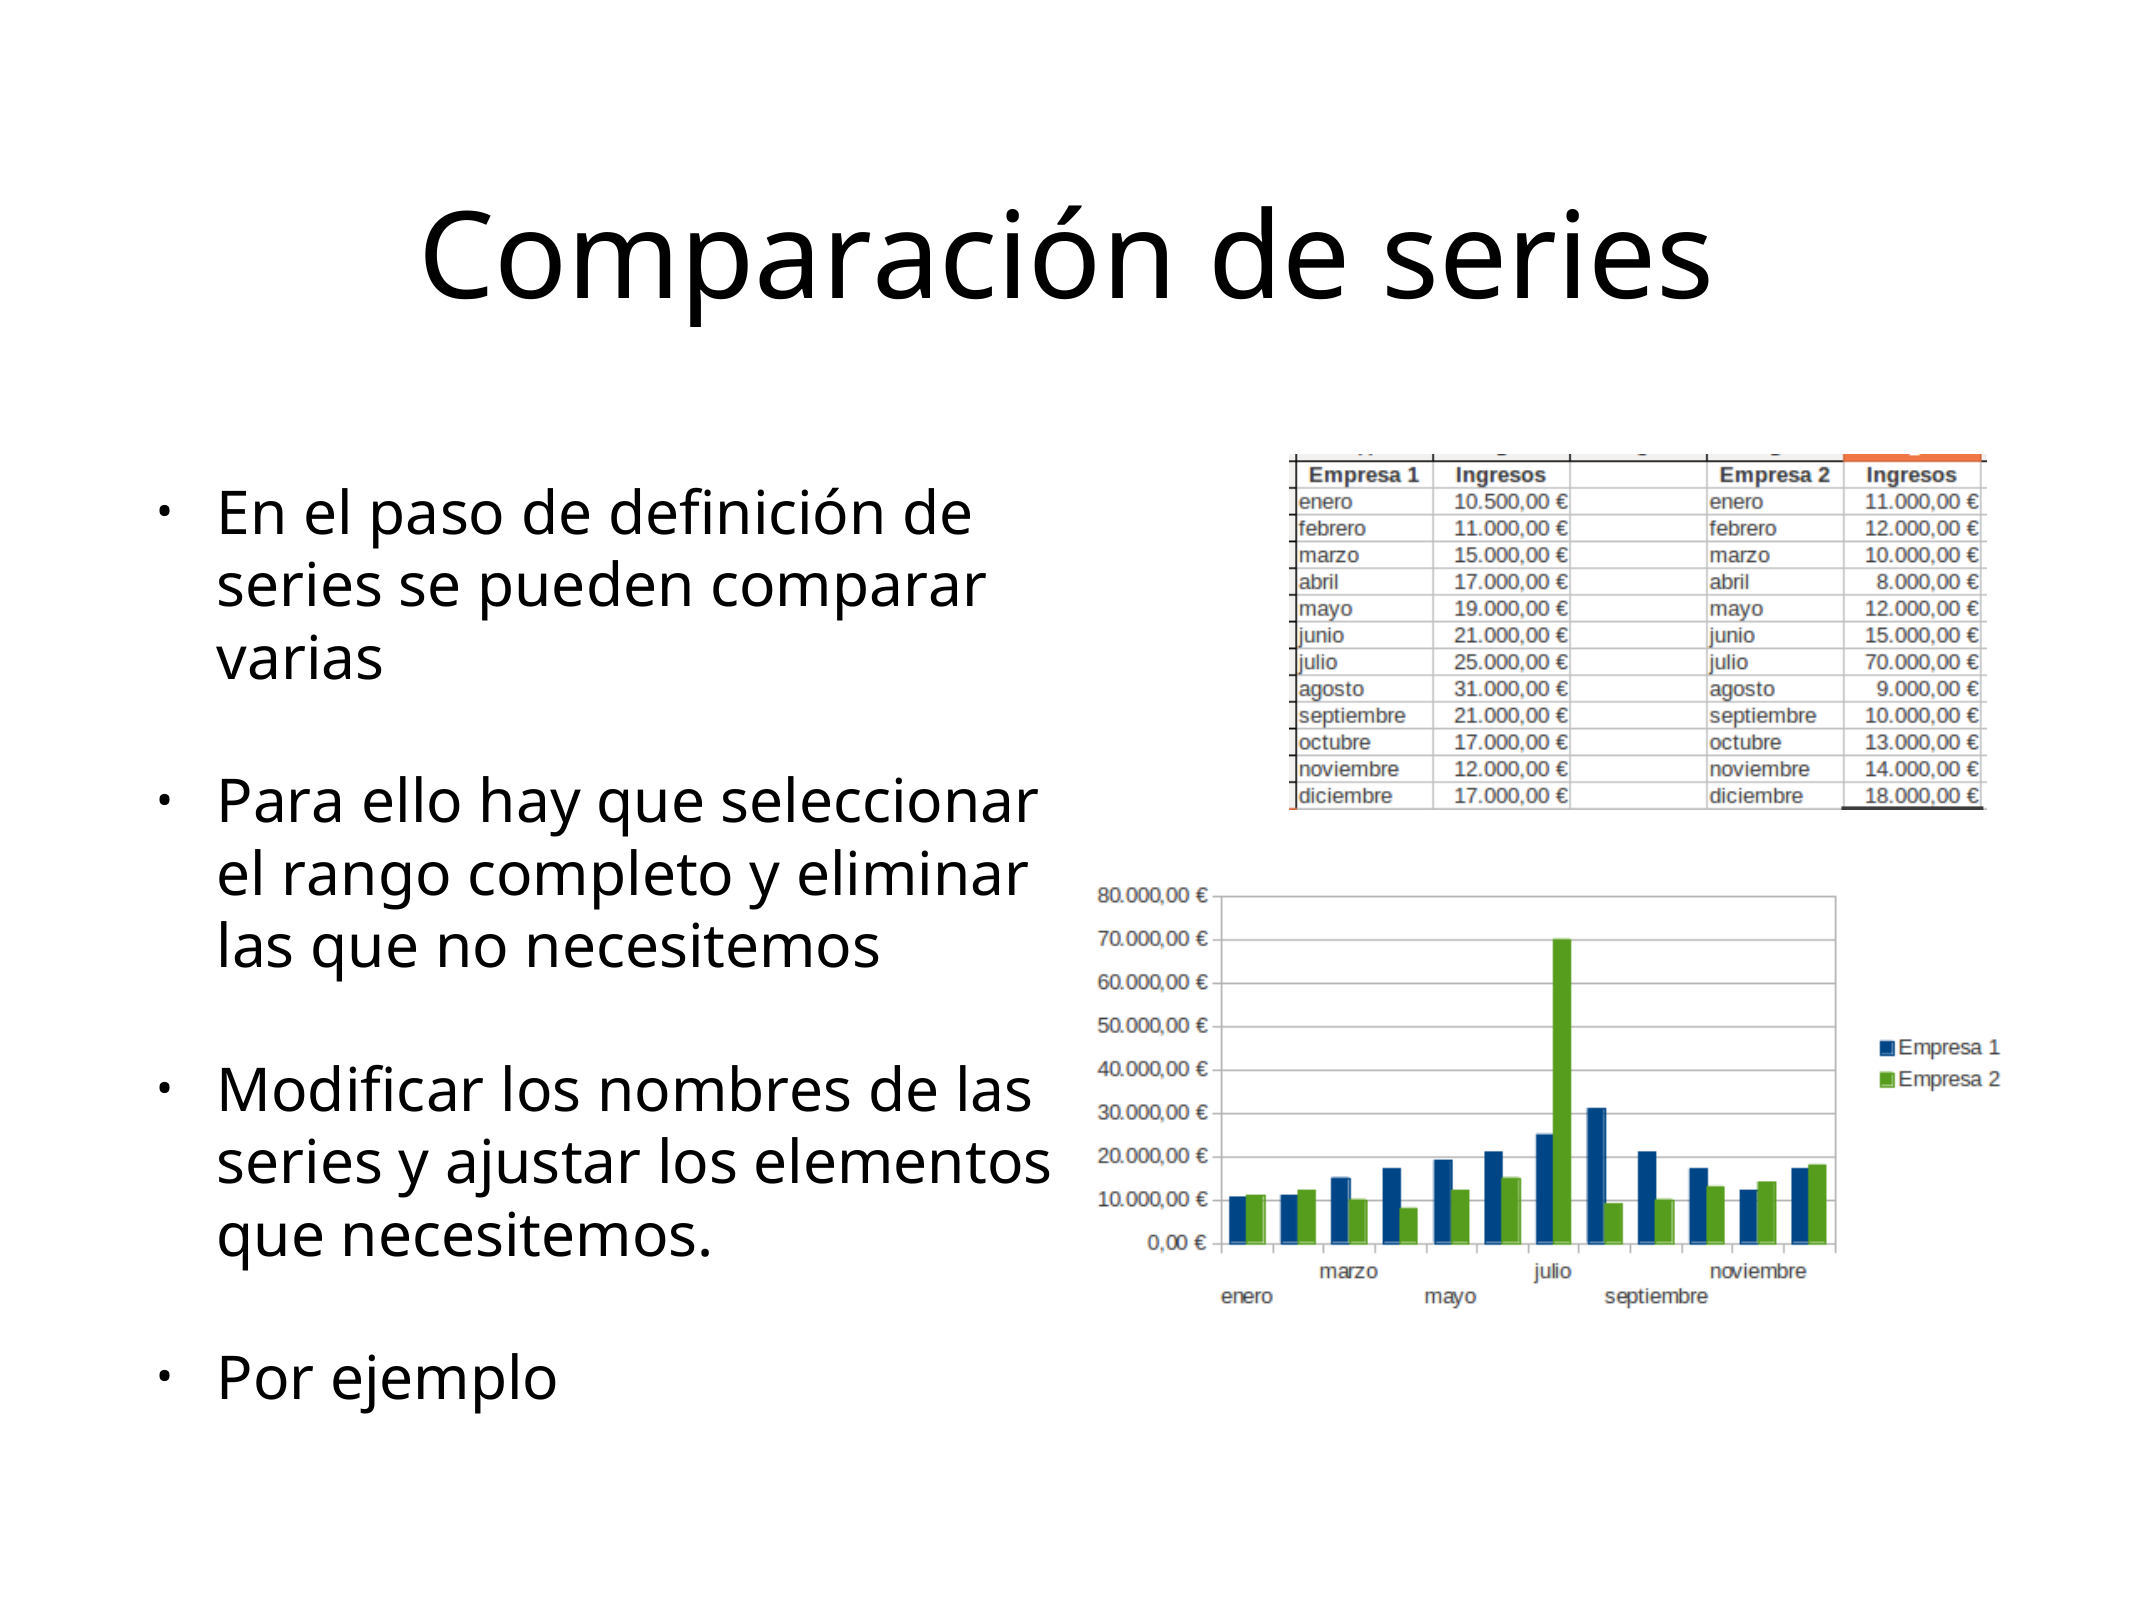

# Comparación de series
En el paso de definición de series se pueden comparar varias
Para ello hay que seleccionar el rango completo y eliminar las que no necesitemos
Modificar los nombres de las series y ajustar los elementos que necesitemos.
Por ejemplo